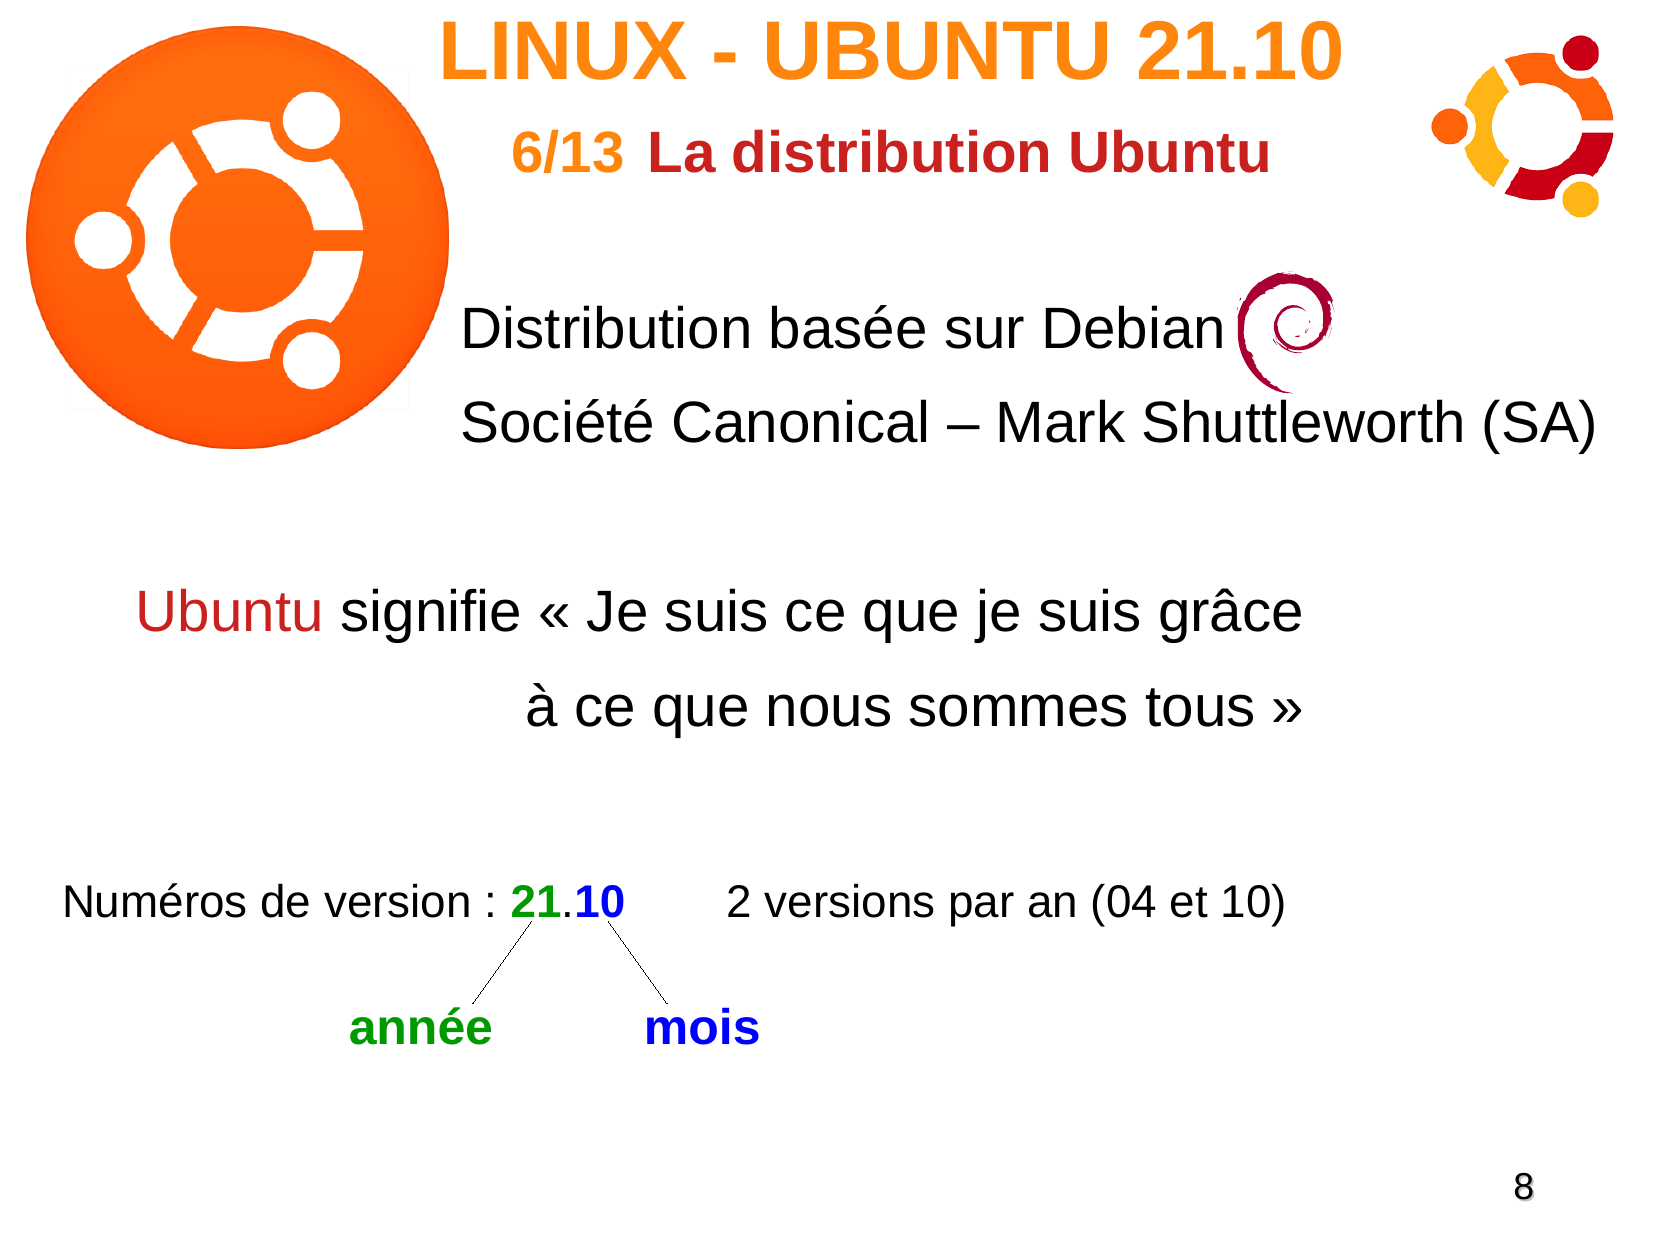

LINUX - UBUNTU 21.10
6/13 La distribution Ubuntu
# Distribution basée sur Debian
 Société Canonical – Mark Shuttleworth (SA)
Ubuntu signifie « Je suis ce que je suis grâce
 à ce que nous sommes tous »
Numéros de version : 21.10		2 versions par an (04 et 10)
année
mois